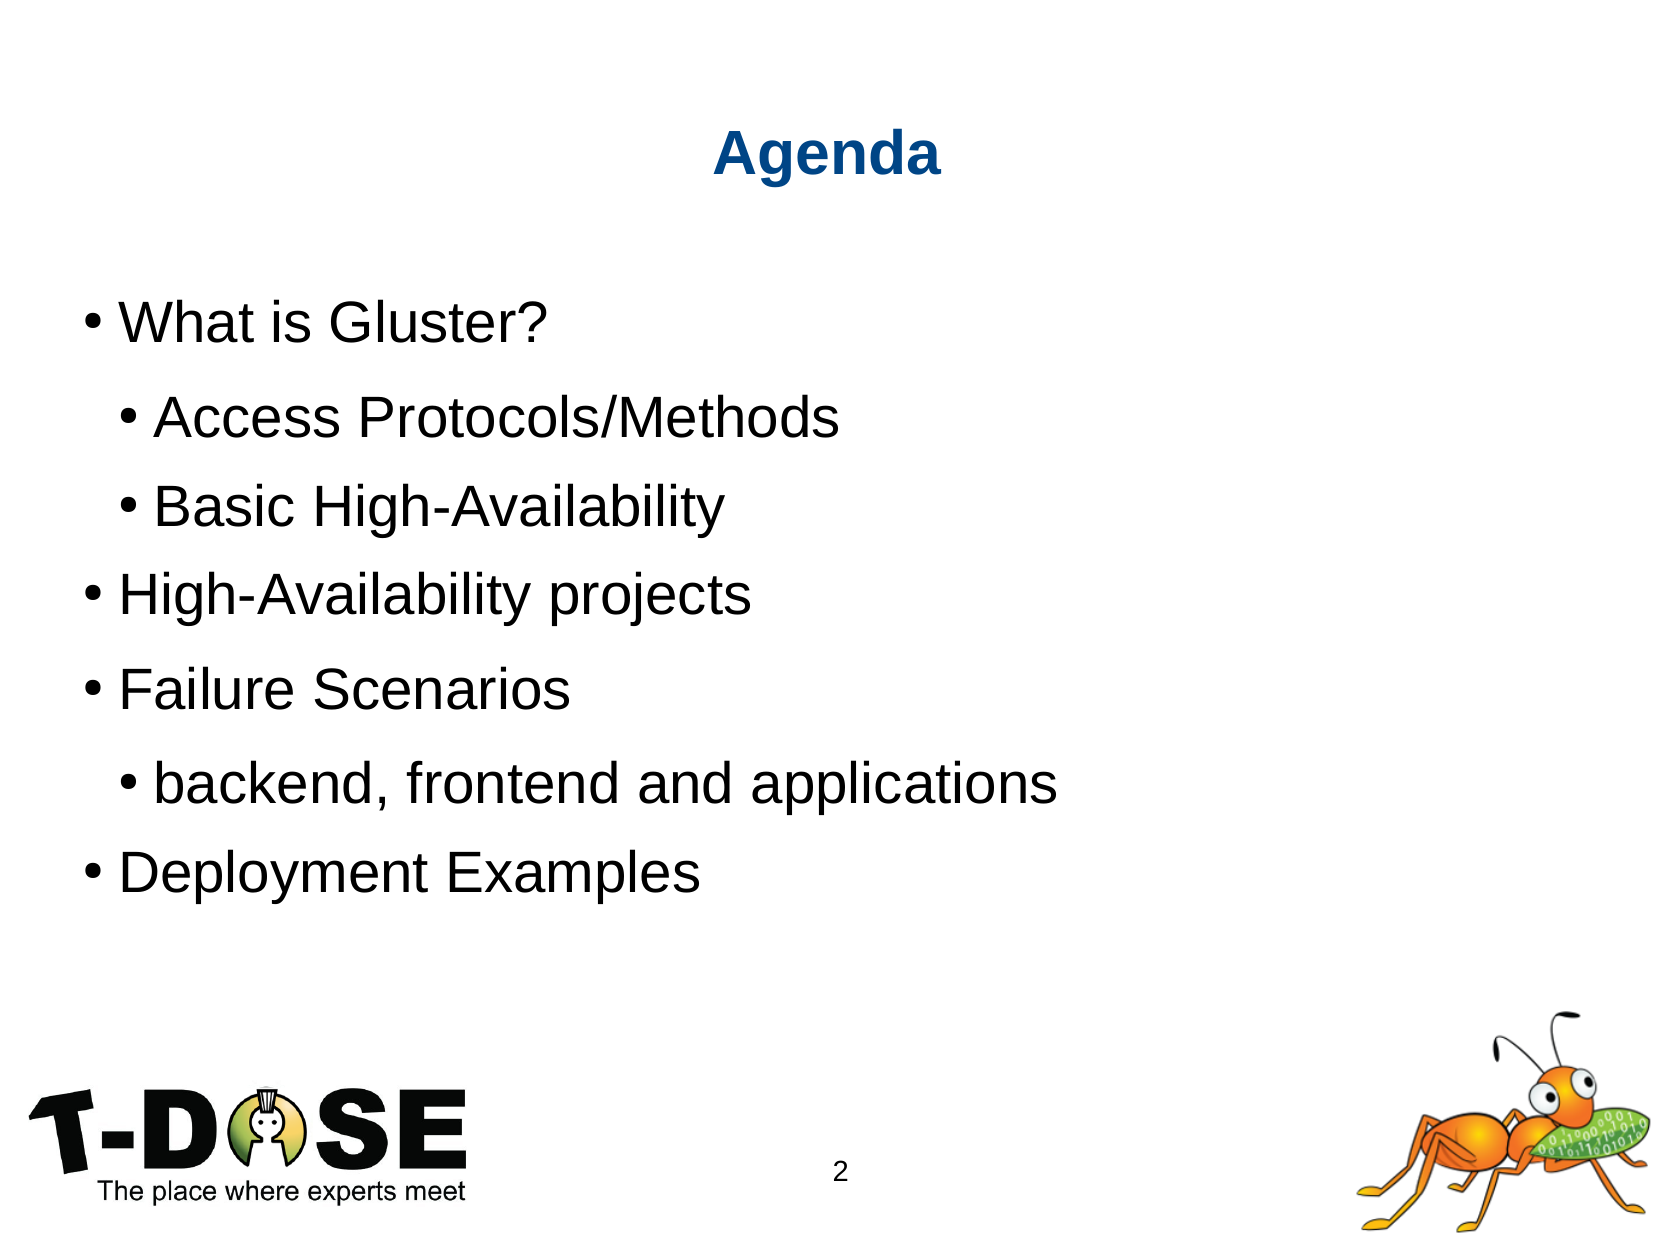

Agenda
# What is Gluster?
Access Protocols/Methods
Basic High-Availability
High-Availability projects
Failure Scenarios
backend, frontend and applications
Deployment Examples
2